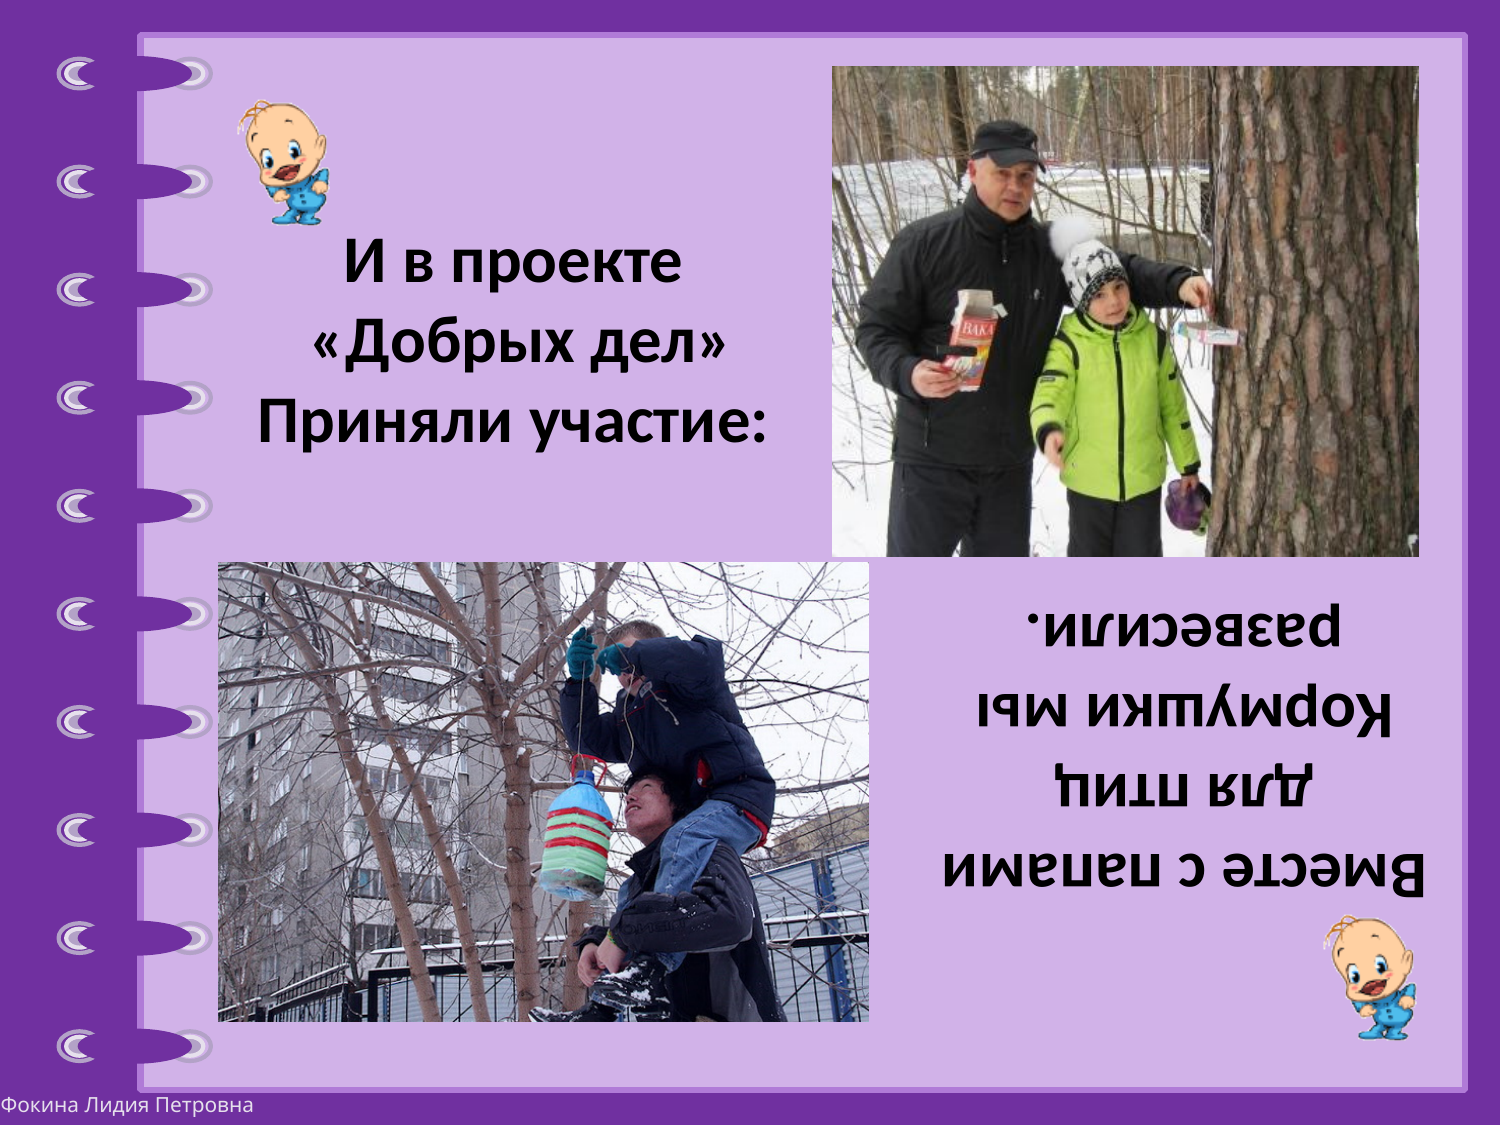

И в проекте
 «Добрых дел»
Приняли участие:
Вместе с папами для птиц
Кормушки мы развесили.